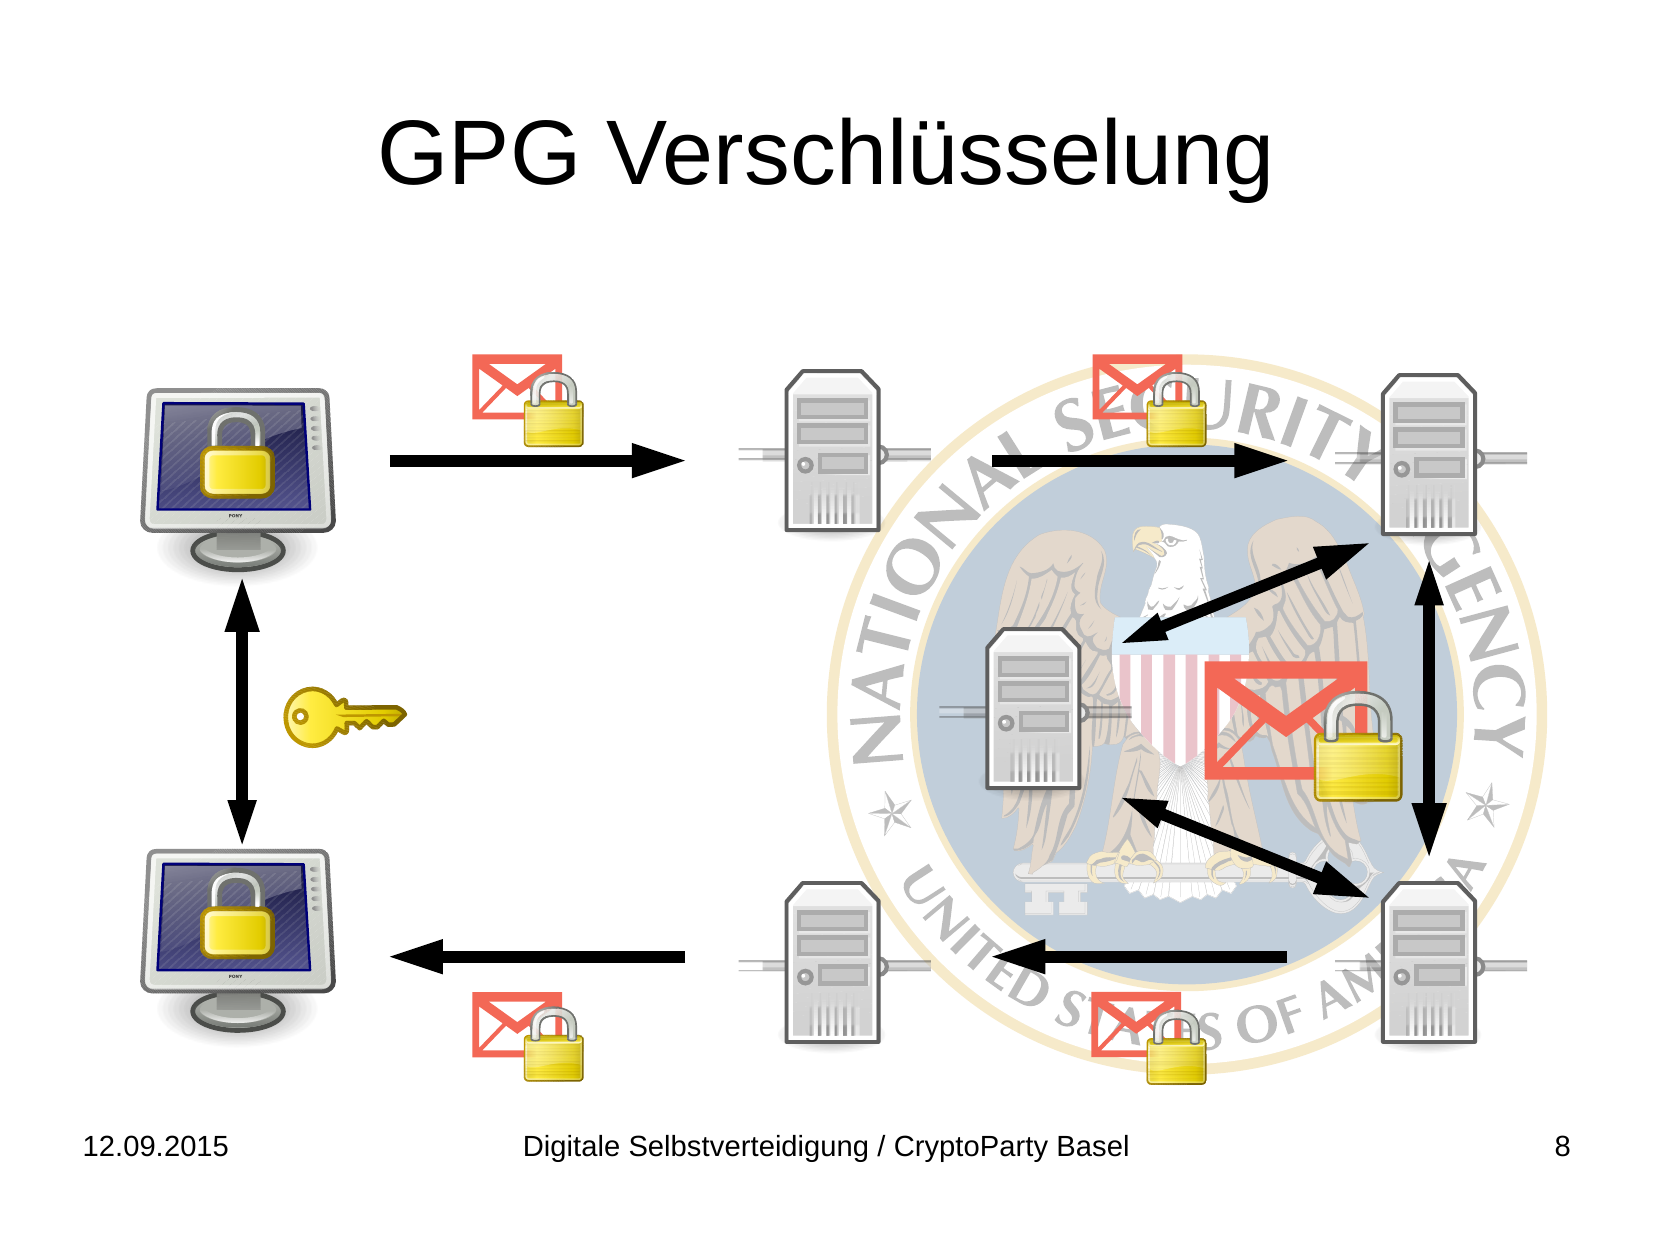

# GPG Verschlüsselung
12.09.2015
Digitale Selbstverteidigung / CryptoParty Basel
8